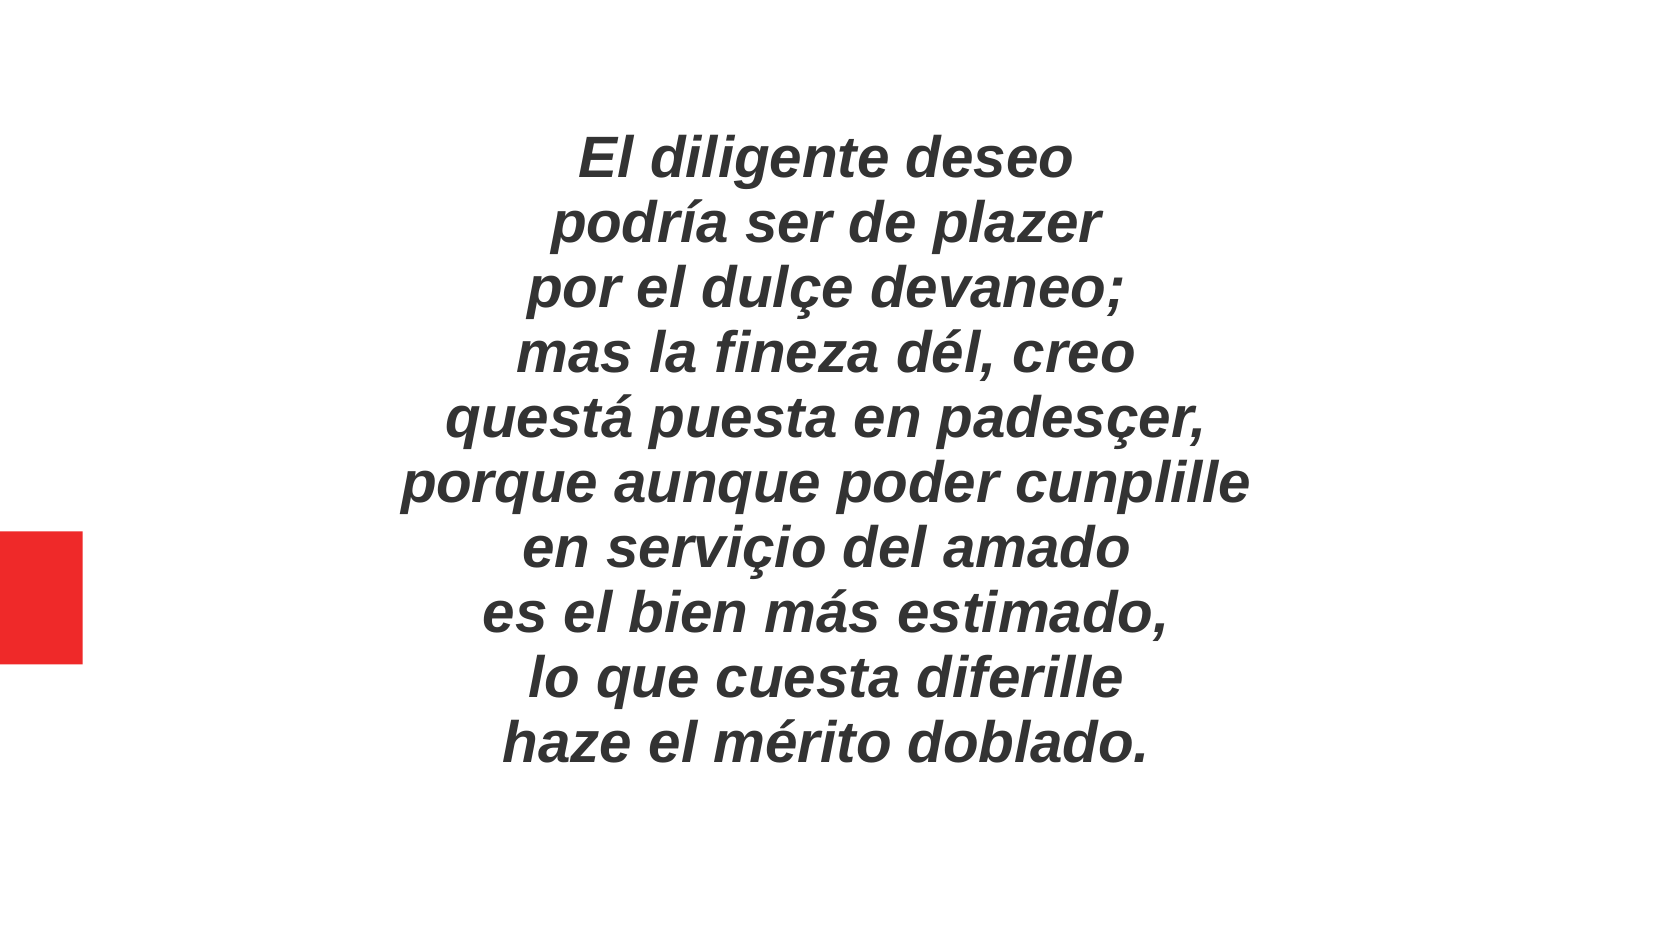

# El diligente deseo podría ser de plazer por el dulçe devaneo; mas la fineza dél, creo questá puesta en padesçer, porque aunque poder cunplille en serviçio del amado es el bien más estimado, lo que cuesta diferille haze el mérito doblado.